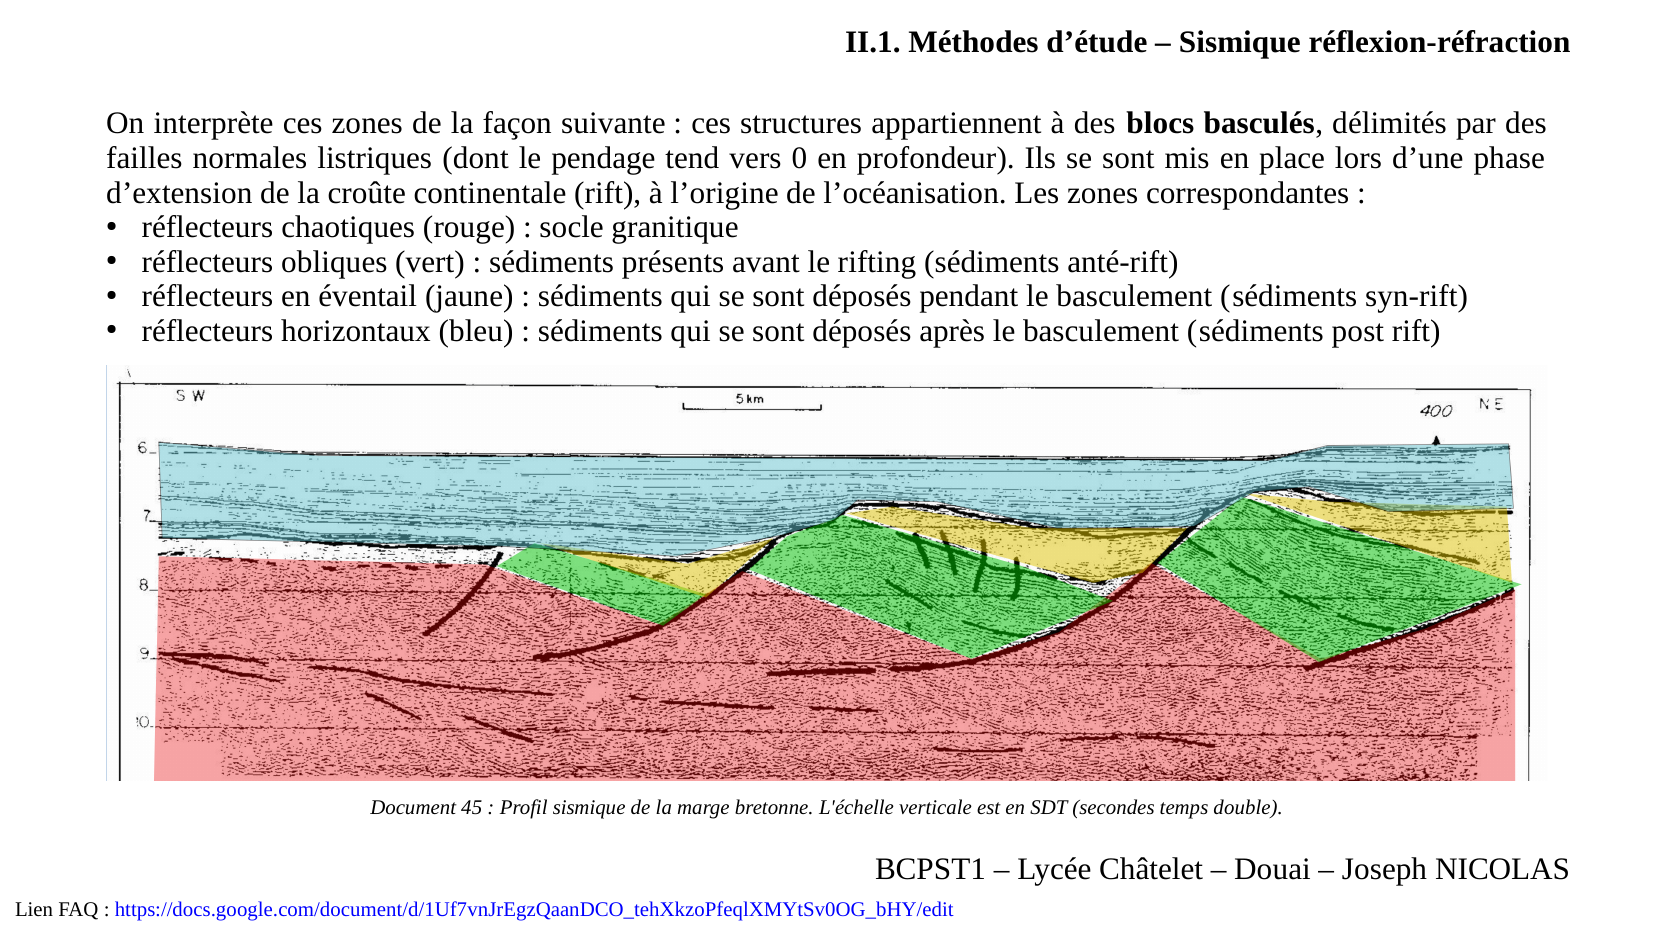

II.1. Méthodes d’étude – Sismique réflexion-réfraction
On interprète ces zones de la façon suivante : ces structures appartiennent à des blocs basculés, délimités par des failles normales listriques (dont le pendage tend vers 0 en profondeur). Ils se sont mis en place lors d’une phase d’extension de la croûte continentale (rift), à l’origine de l’océanisation. Les zones correspondantes :
réflecteurs chaotiques (rouge) : socle granitique
réflecteurs obliques (vert) : sédiments présents avant le rifting (sédiments anté-rift)
réflecteurs en éventail (jaune) : sédiments qui se sont déposés pendant le basculement (sédiments syn-rift)
réflecteurs horizontaux (bleu) : sédiments qui se sont déposés après le basculement (sédiments post rift)
Document 45 : Profil sismique de la marge bretonne. L'échelle verticale est en SDT (secondes temps double).
BCPST1 – Lycée Châtelet – Douai – Joseph NICOLAS
Lien FAQ : https://docs.google.com/document/d/1Uf7vnJrEgzQaanDCO_tehXkzoPfeqlXMYtSv0OG_bHY/edit